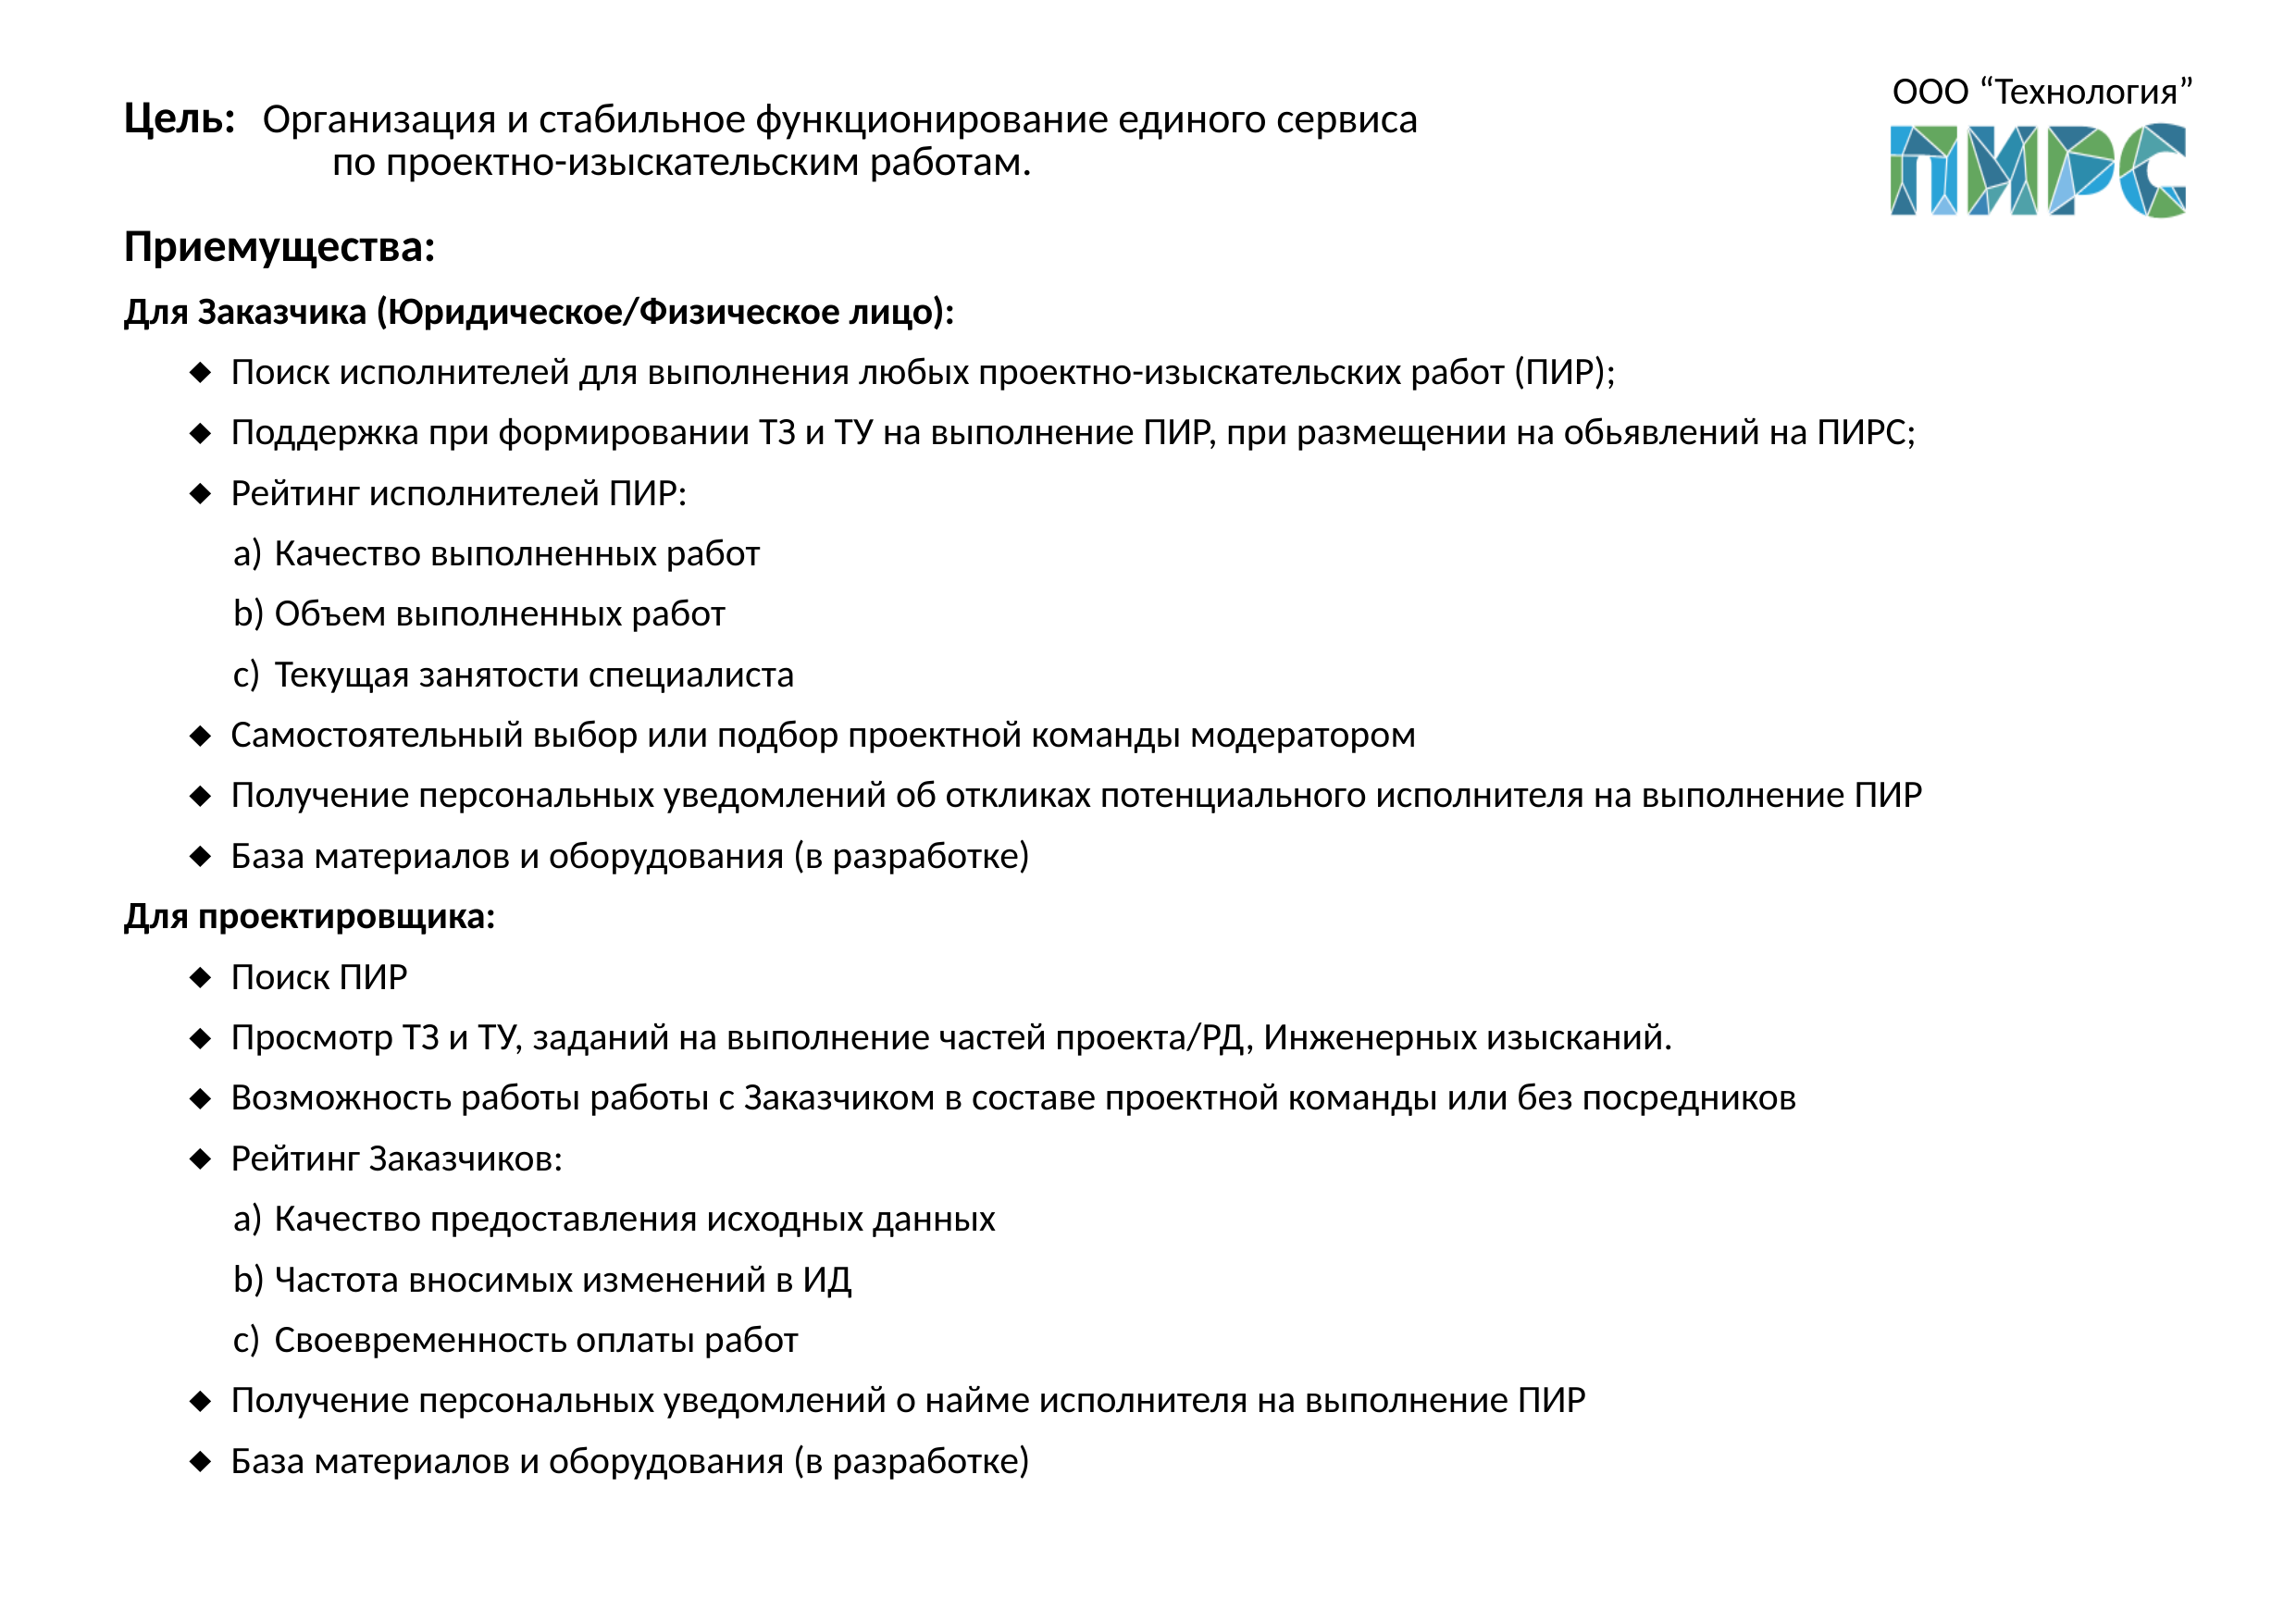

ООО “Технология”
Цель: 	Организация и стабильное функционирование единого сервиса
			по проектно-изыскательским работам.
Приемущества:
Для Заказчика (Юридическое/Физическое лицо):
 Поиск исполнителей для выполнения любых проектно-изыскательских работ (ПИР);
 Поддержка при формировании ТЗ и ТУ на выполнение ПИР, при размещении на обьявлений на ПИРС;
 Рейтинг исполнителей ПИР:
 Качество выполненных работ
 Объем выполненных работ
 Текущая занятости специалиста
 Самостоятельный выбор или подбор проектной команды модератором
 Получение персональных уведомлений об откликах потенциального исполнителя на выполнение ПИР
 База материалов и оборудования (в разработке)
Для проектировщика:
 Поиск ПИР
 Просмотр ТЗ и ТУ, заданий на выполнение частей проекта/РД, Инженерных изысканий.
 Возможность работы работы с Заказчиком в составе проектной команды или без посредников
 Рейтинг Заказчиков:
 Качество предоставления исходных данных
 Частота вносимых изменений в ИД
 Своевременность оплаты работ
 Получение персональных уведомлений о найме исполнителя на выполнение ПИР
 База материалов и оборудования (в разработке)